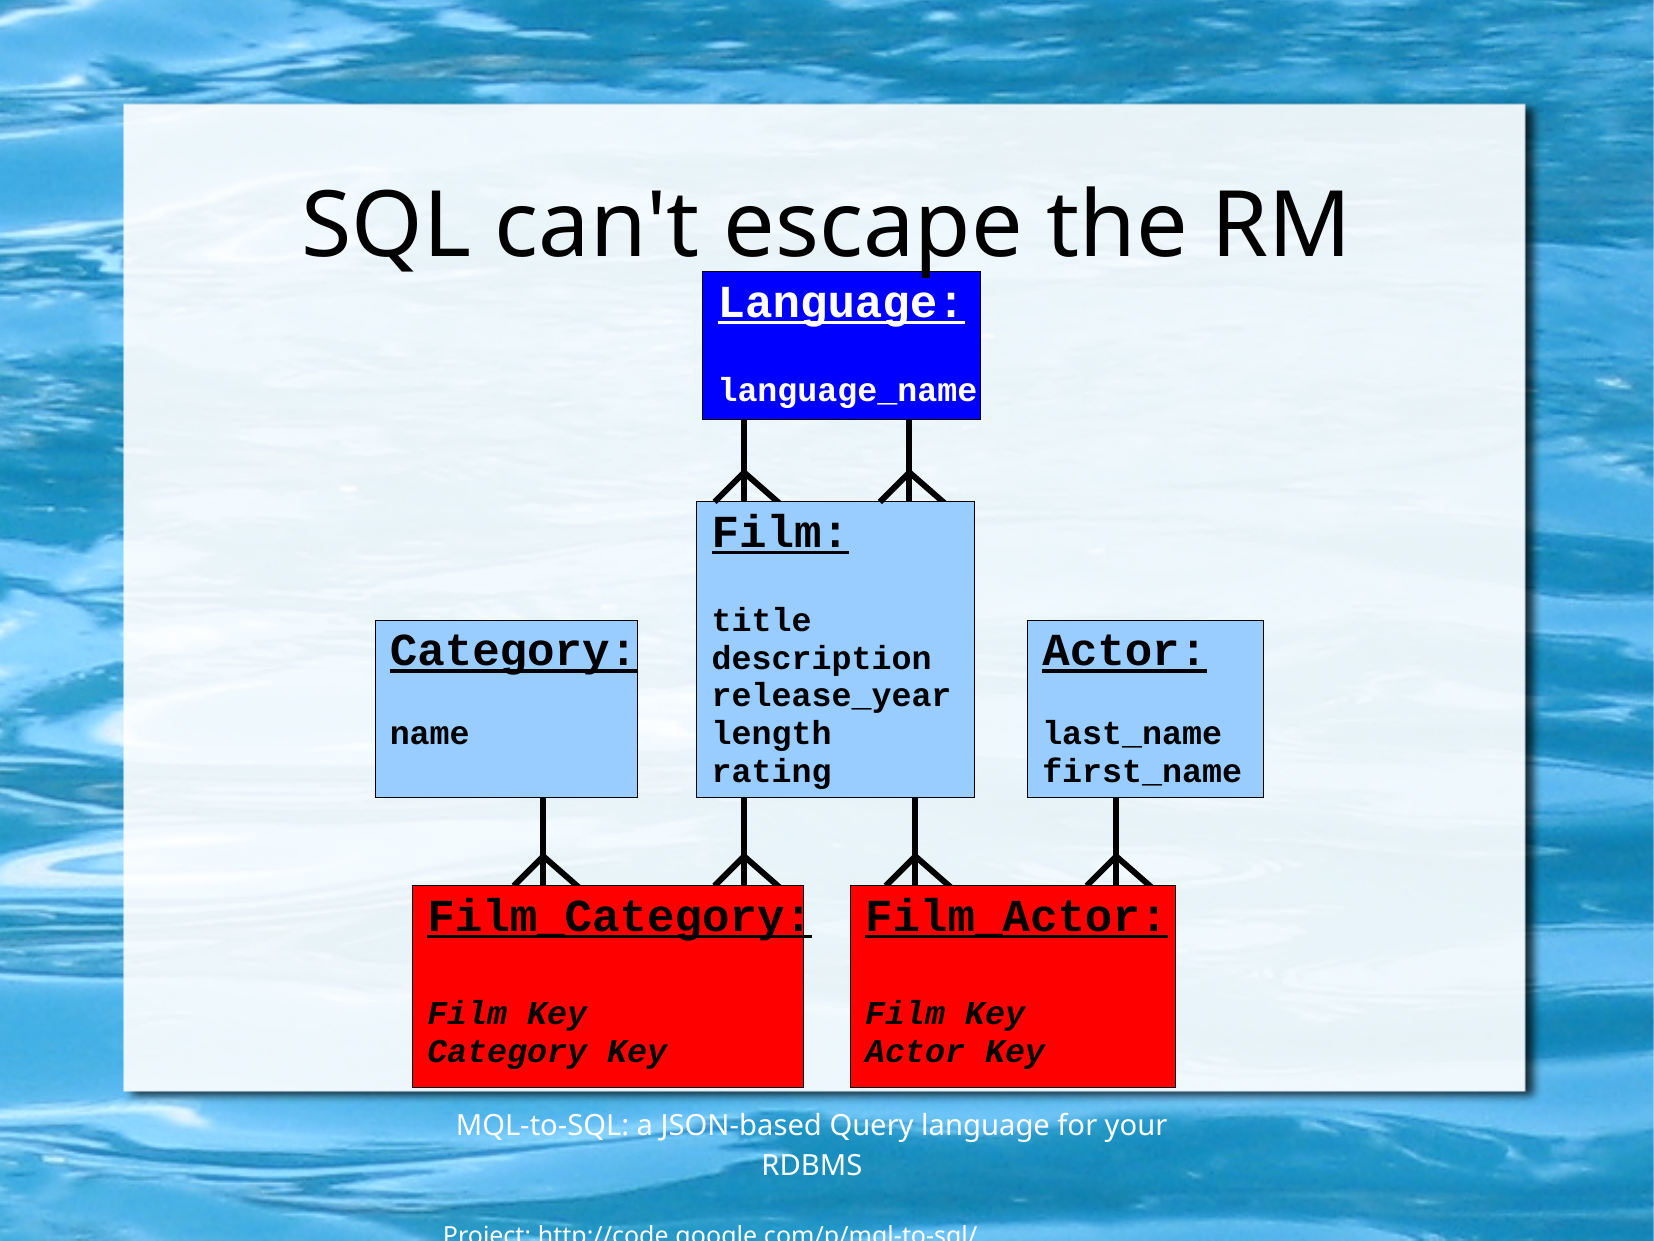

# SQL can't escape the RM
Language:
language_name
Film:
title
description
release_year
length
rating
Category:
name
Actor:
last_name
first_name
Film_Category:
Film Key
Category Key
Film_Actor:
Film Key
Actor Key